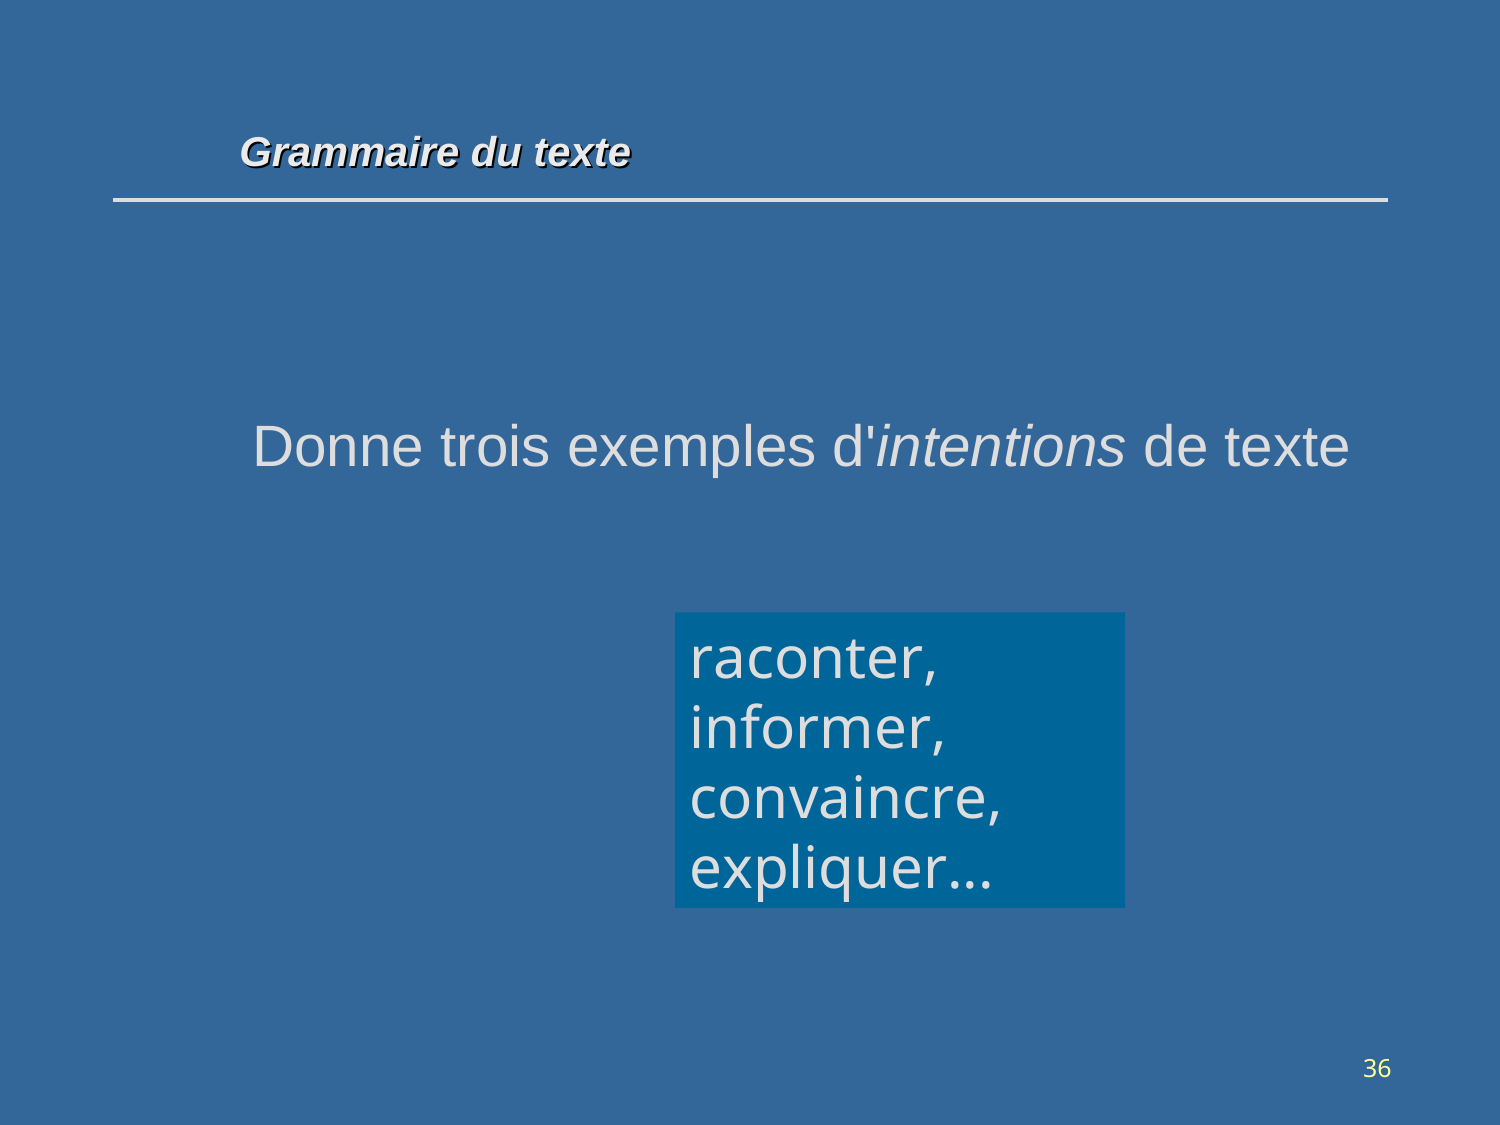

Grammaire du texte
Donne trois exemples d'intentions de texte
raconter,
informer,
convaincre,
expliquer...
36